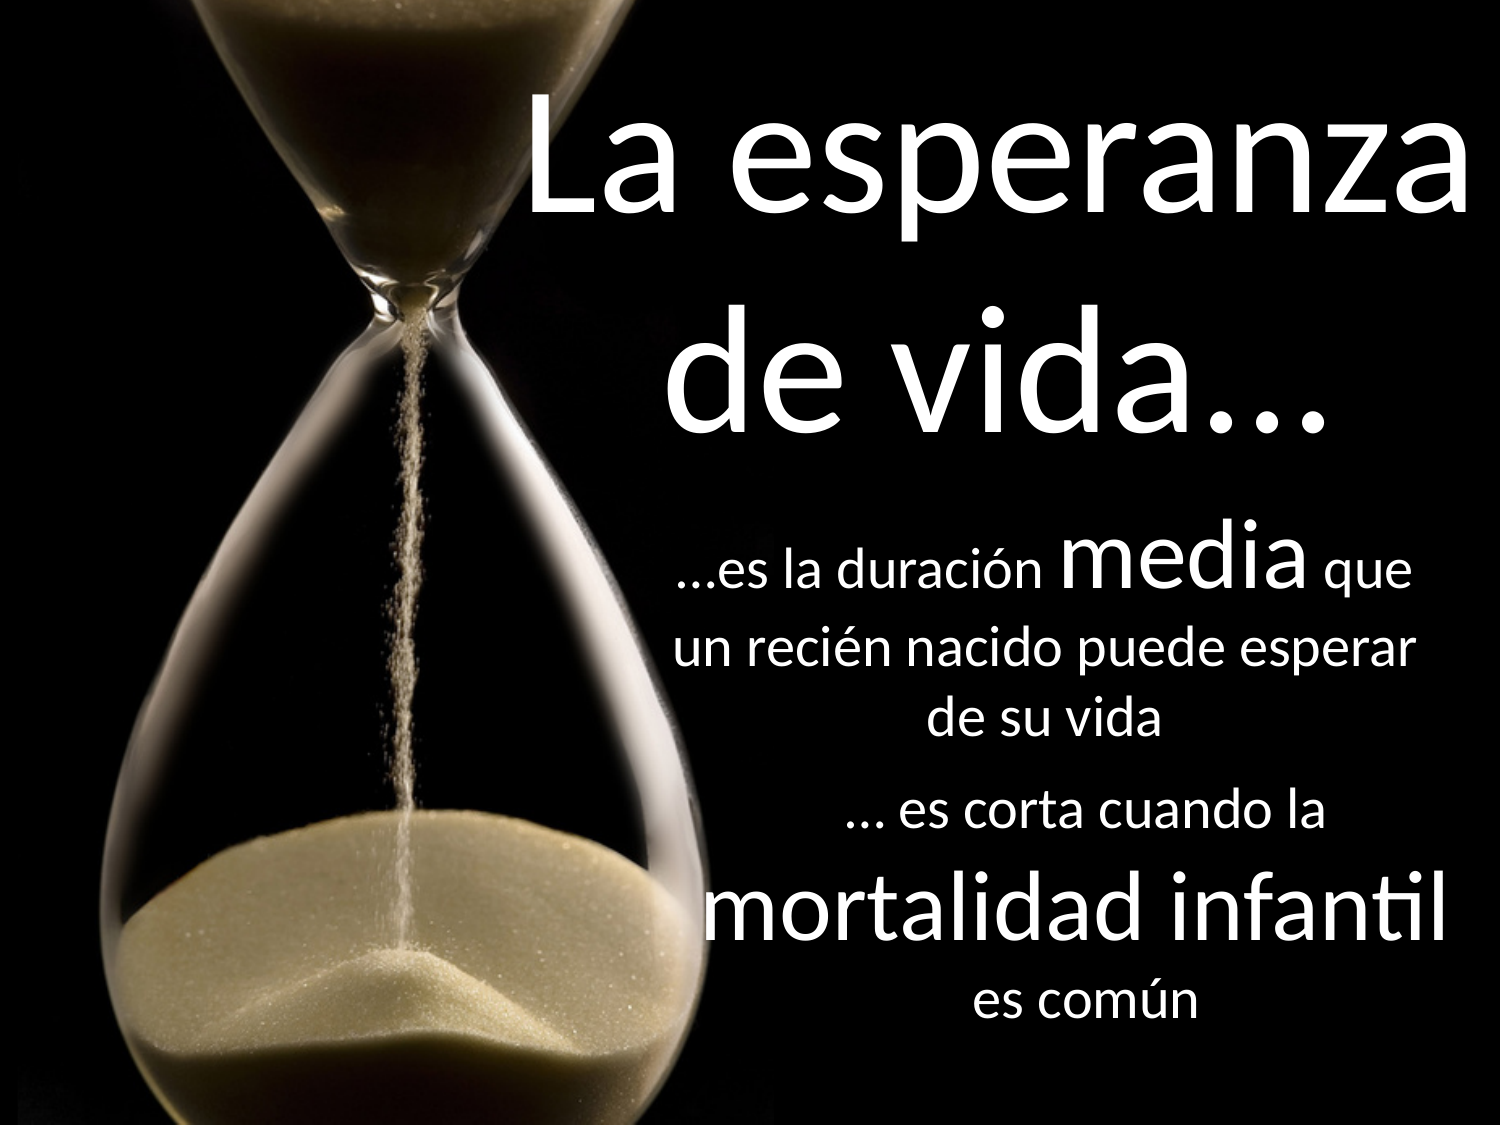

La esperanza de vida...
…es la duración media que un recién nacido puede esperar de su vida
… es corta cuando la
mortalidad infantil
es común